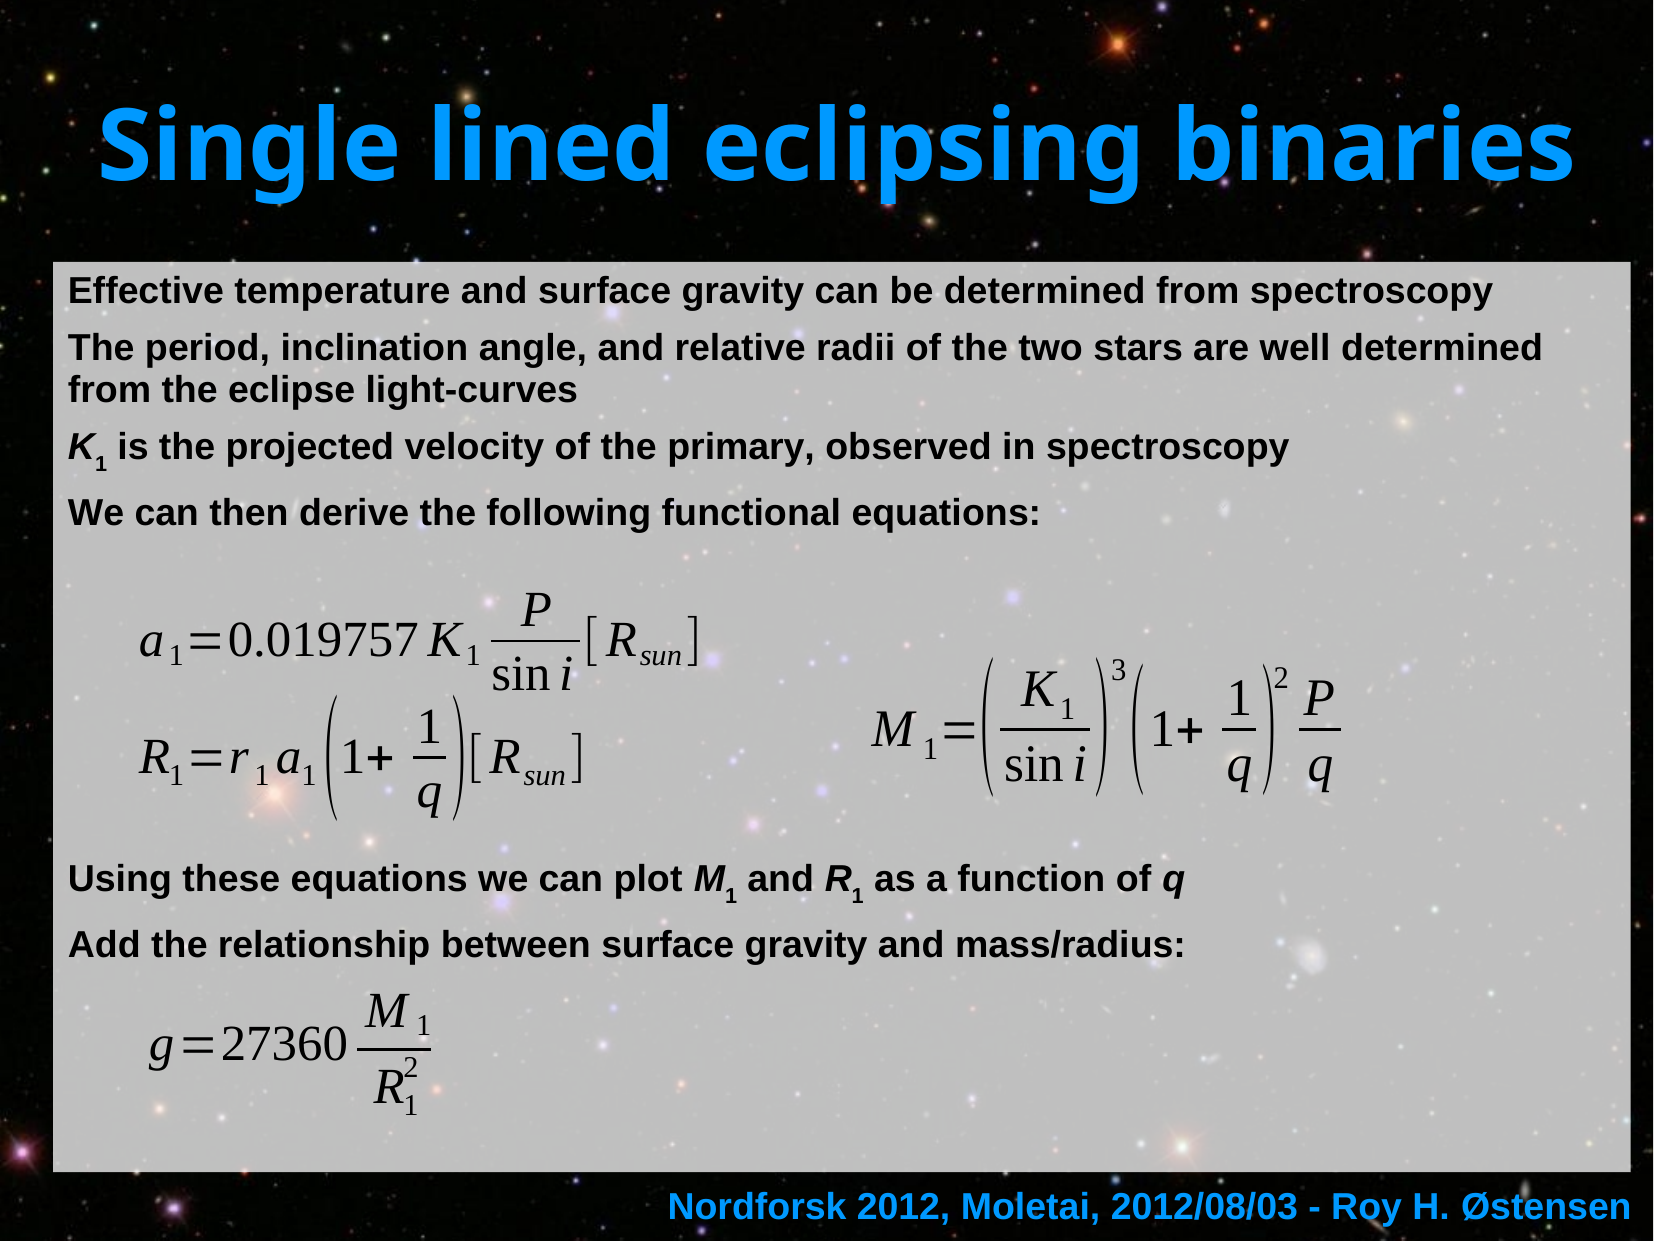

# Single lined eclipsing binaries
Effective temperature and surface gravity can be determined from spectroscopy
The period, inclination angle, and relative radii of the two stars are well determined from the eclipse light-curves
K1 is the projected velocity of the primary, observed in spectroscopy
We can then derive the following functional equations:
Using these equations we can plot M1 and R1 as a function of q
Add the relationship between surface gravity and mass/radius: